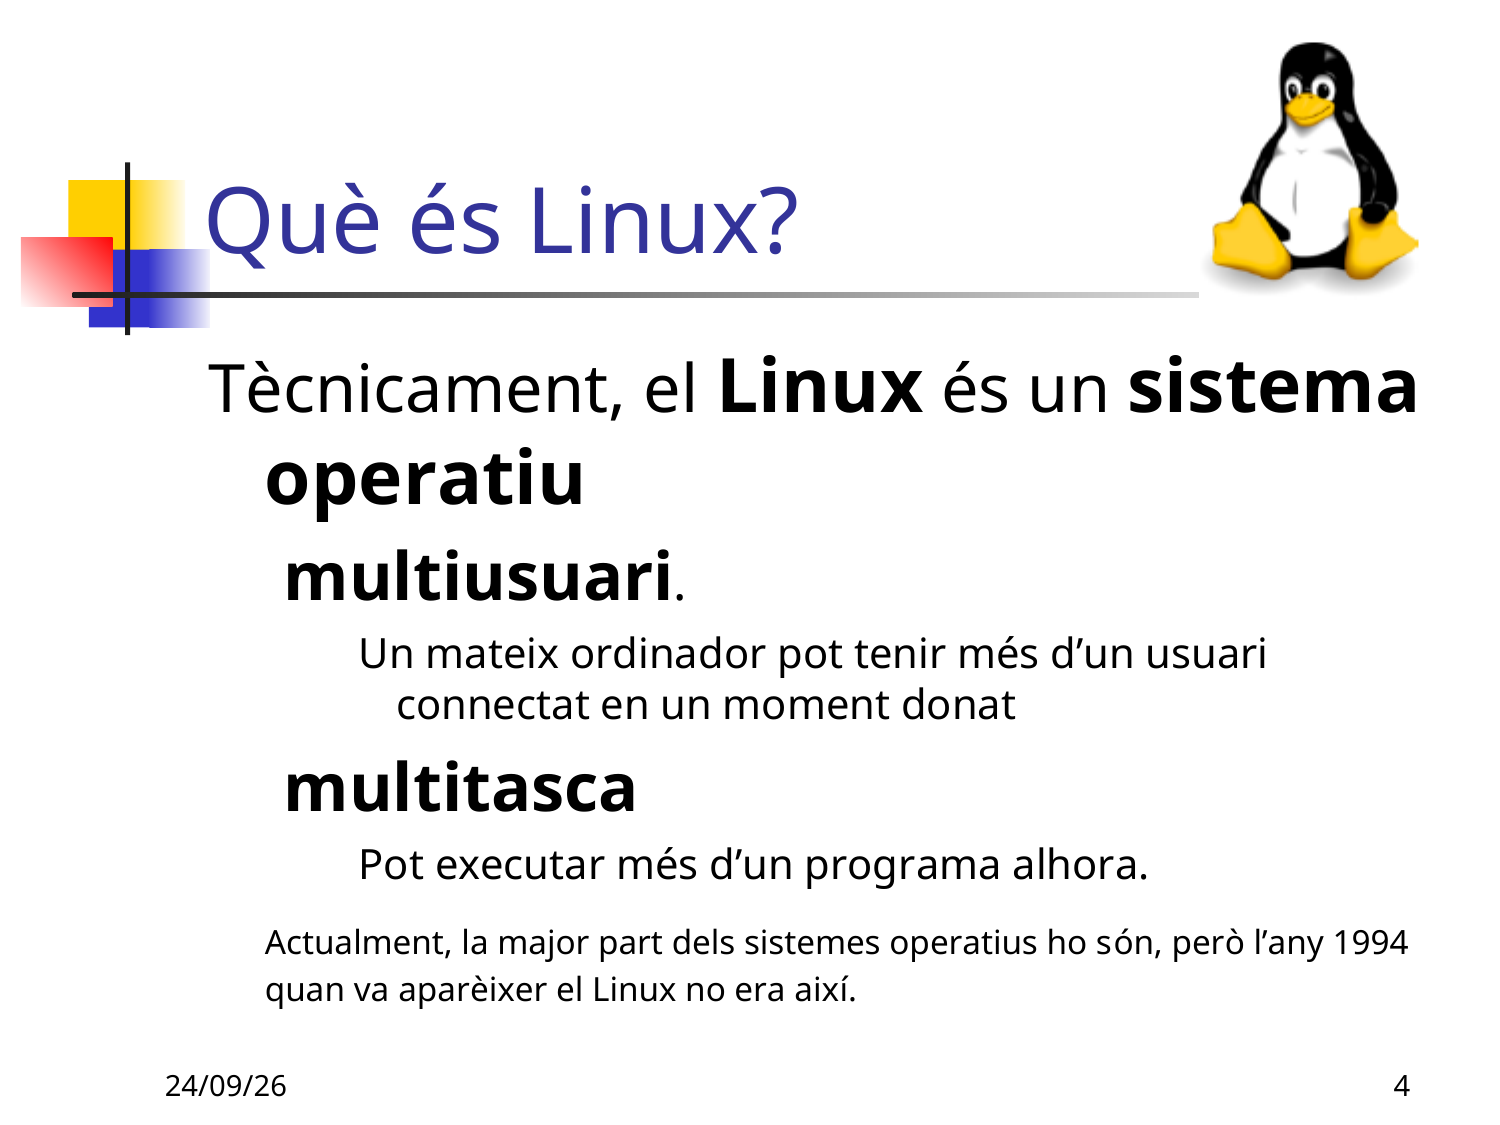

# Què és Linux?
Tècnicament, el Linux és un sistema operatiu
multiusuari.
Un mateix ordinador pot tenir més d’un usuari connectat en un moment donat
multitasca
Pot executar més d’un programa alhora.
 	Actualment, la major part dels sistemes operatius ho són, però l’any 1994 quan va aparèixer el Linux no era així.
4